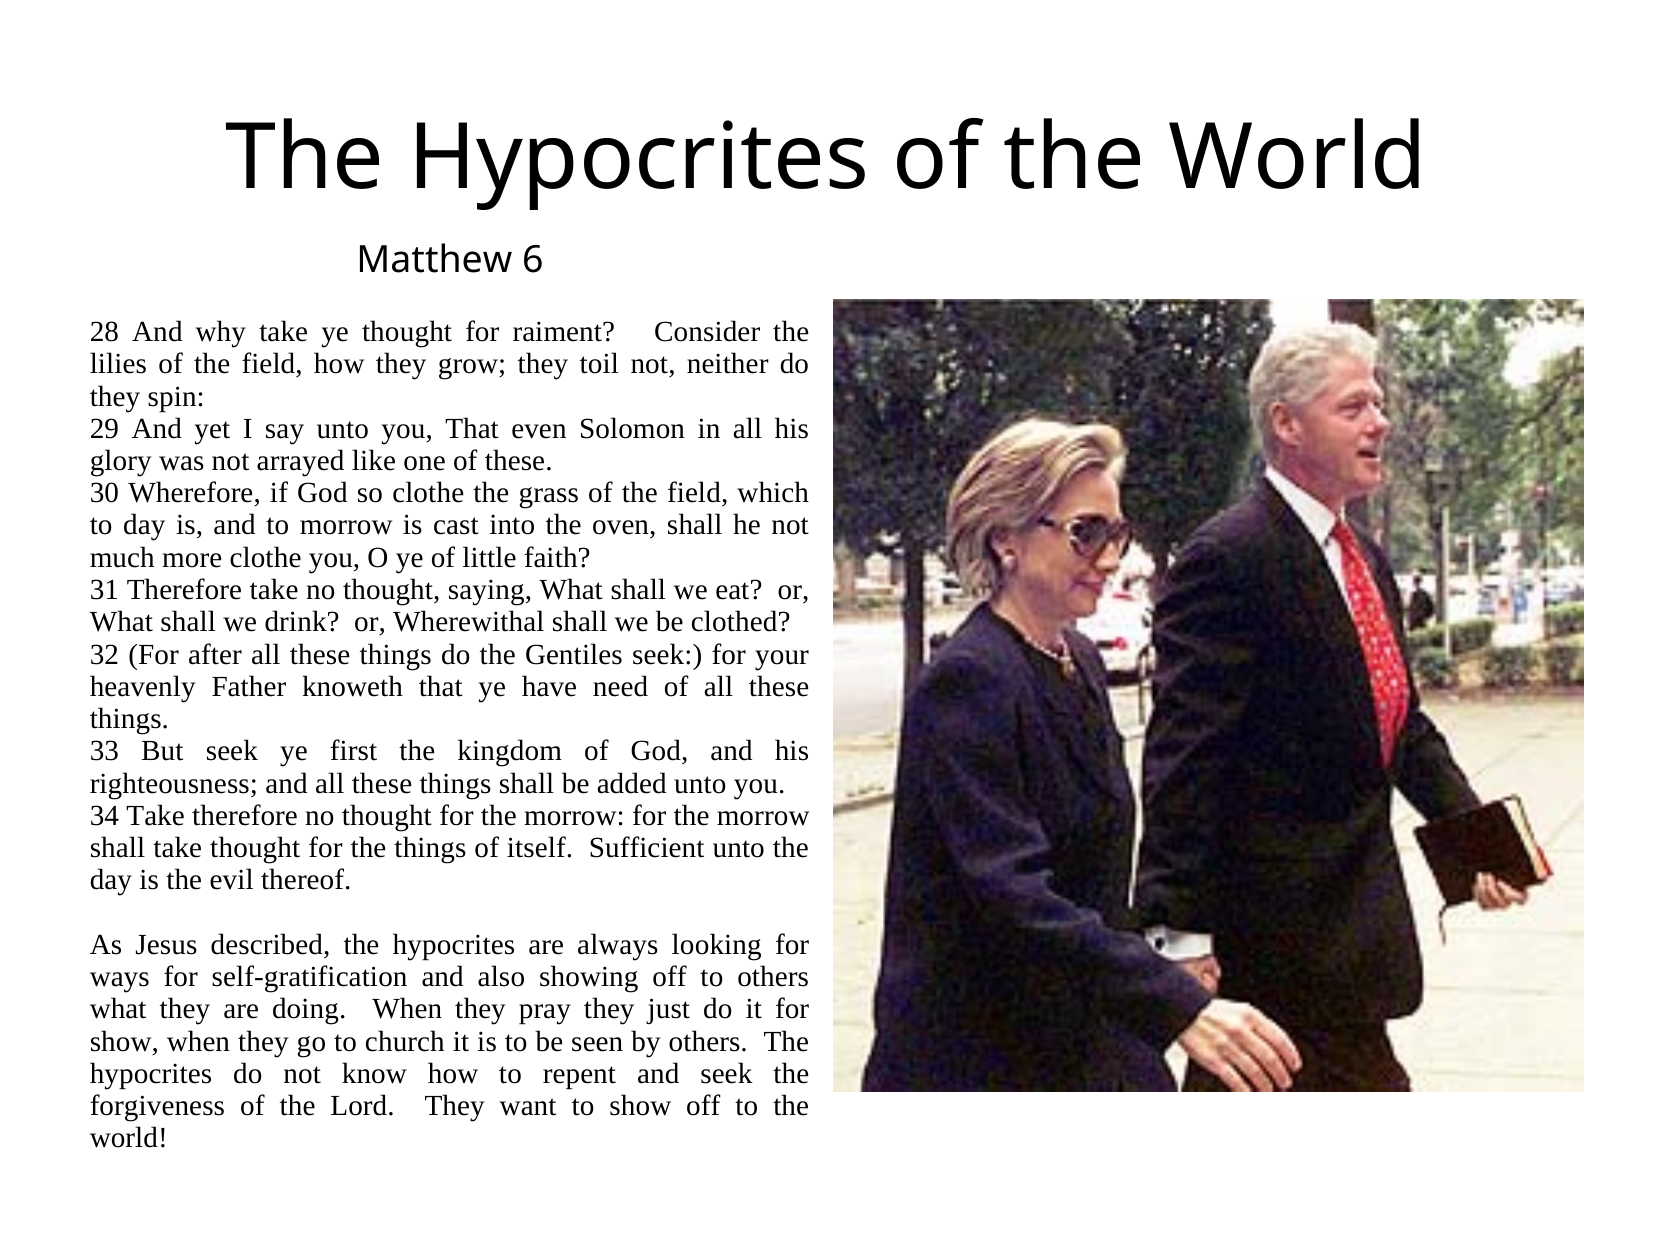

# The Hypocrites of the World
Matthew 6
28 And why take ye thought for raiment? Consider the lilies of the field, how they grow; they toil not, neither do they spin:
29 And yet I say unto you, That even Solomon in all his glory was not arrayed like one of these.
30 Wherefore, if God so clothe the grass of the field, which to day is, and to morrow is cast into the oven, shall he not much more clothe you, O ye of little faith?
31 Therefore take no thought, saying, What shall we eat? or, What shall we drink? or, Wherewithal shall we be clothed?
32 (For after all these things do the Gentiles seek:) for your heavenly Father knoweth that ye have need of all these things.
33 But seek ye first the kingdom of God, and his righteousness; and all these things shall be added unto you.
34 Take therefore no thought for the morrow: for the morrow shall take thought for the things of itself. Sufficient unto the day is the evil thereof.
As Jesus described, the hypocrites are always looking for ways for self-gratification and also showing off to others what they are doing. When they pray they just do it for show, when they go to church it is to be seen by others. The hypocrites do not know how to repent and seek the forgiveness of the Lord. They want to show off to the world!